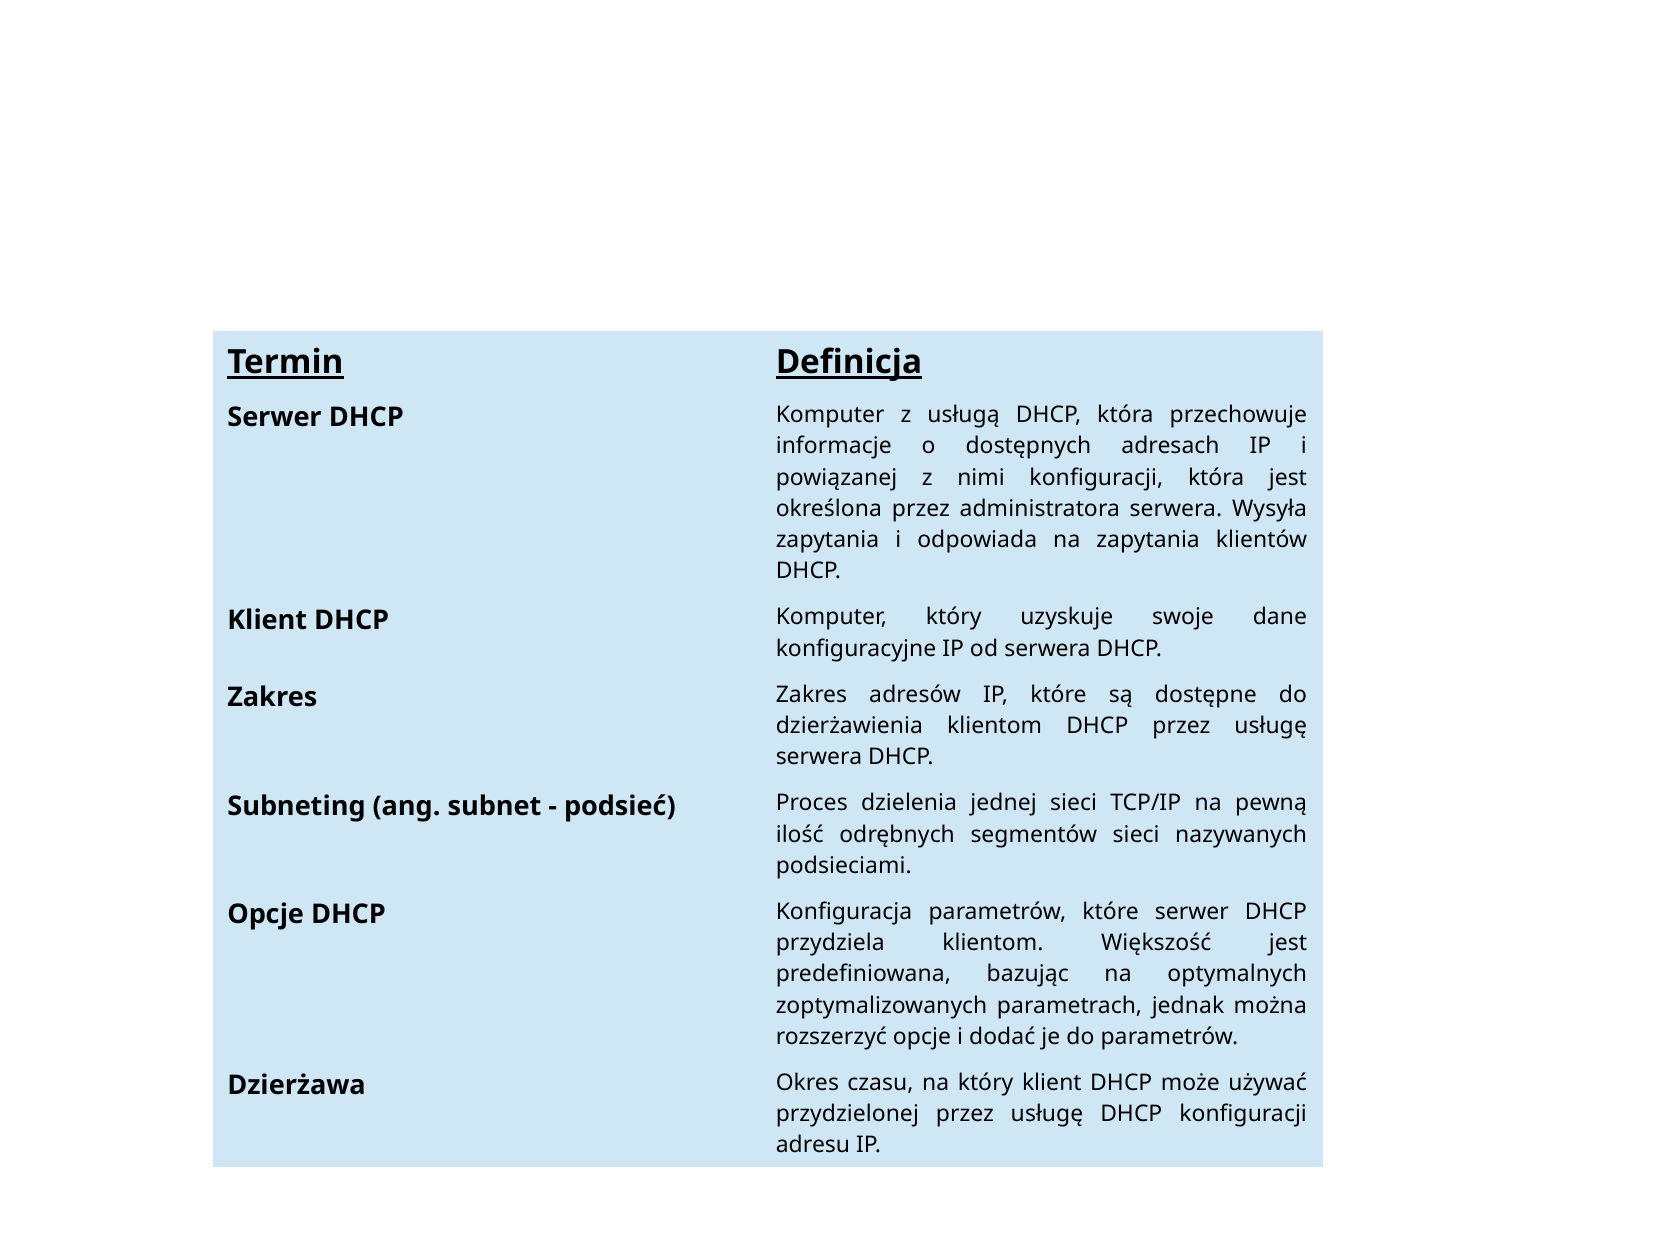

# Słowniczek pojęć
| Termin | Definicja |
| --- | --- |
| Serwer DHCP | Komputer z usługą DHCP, która przechowuje informacje o dostępnych adresach IP i powiązanej z nimi konfiguracji, która jest określona przez administratora serwera. Wysyła zapytania i odpowiada na zapytania klientów DHCP. |
| Klient DHCP | Komputer, który uzyskuje swoje dane konfiguracyjne IP od serwera DHCP. |
| Zakres | Zakres adresów IP, które są dostępne do dzierżawienia klientom DHCP przez usługę serwera DHCP. |
| Subneting (ang. subnet - podsieć) | Proces dzielenia jednej sieci TCP/IP na pewną ilość odrębnych segmentów sieci nazywanych podsieciami. |
| Opcje DHCP | Konfiguracja parametrów, które serwer DHCP przydziela klientom. Większość jest predefiniowana, bazując na optymalnych zoptymalizowanych parametrach, jednak można rozszerzyć opcje i dodać je do parametrów. |
| Dzierżawa | Okres czasu, na który klient DHCP może używać przydzielonej przez usługę DHCP konfiguracji adresu IP. |